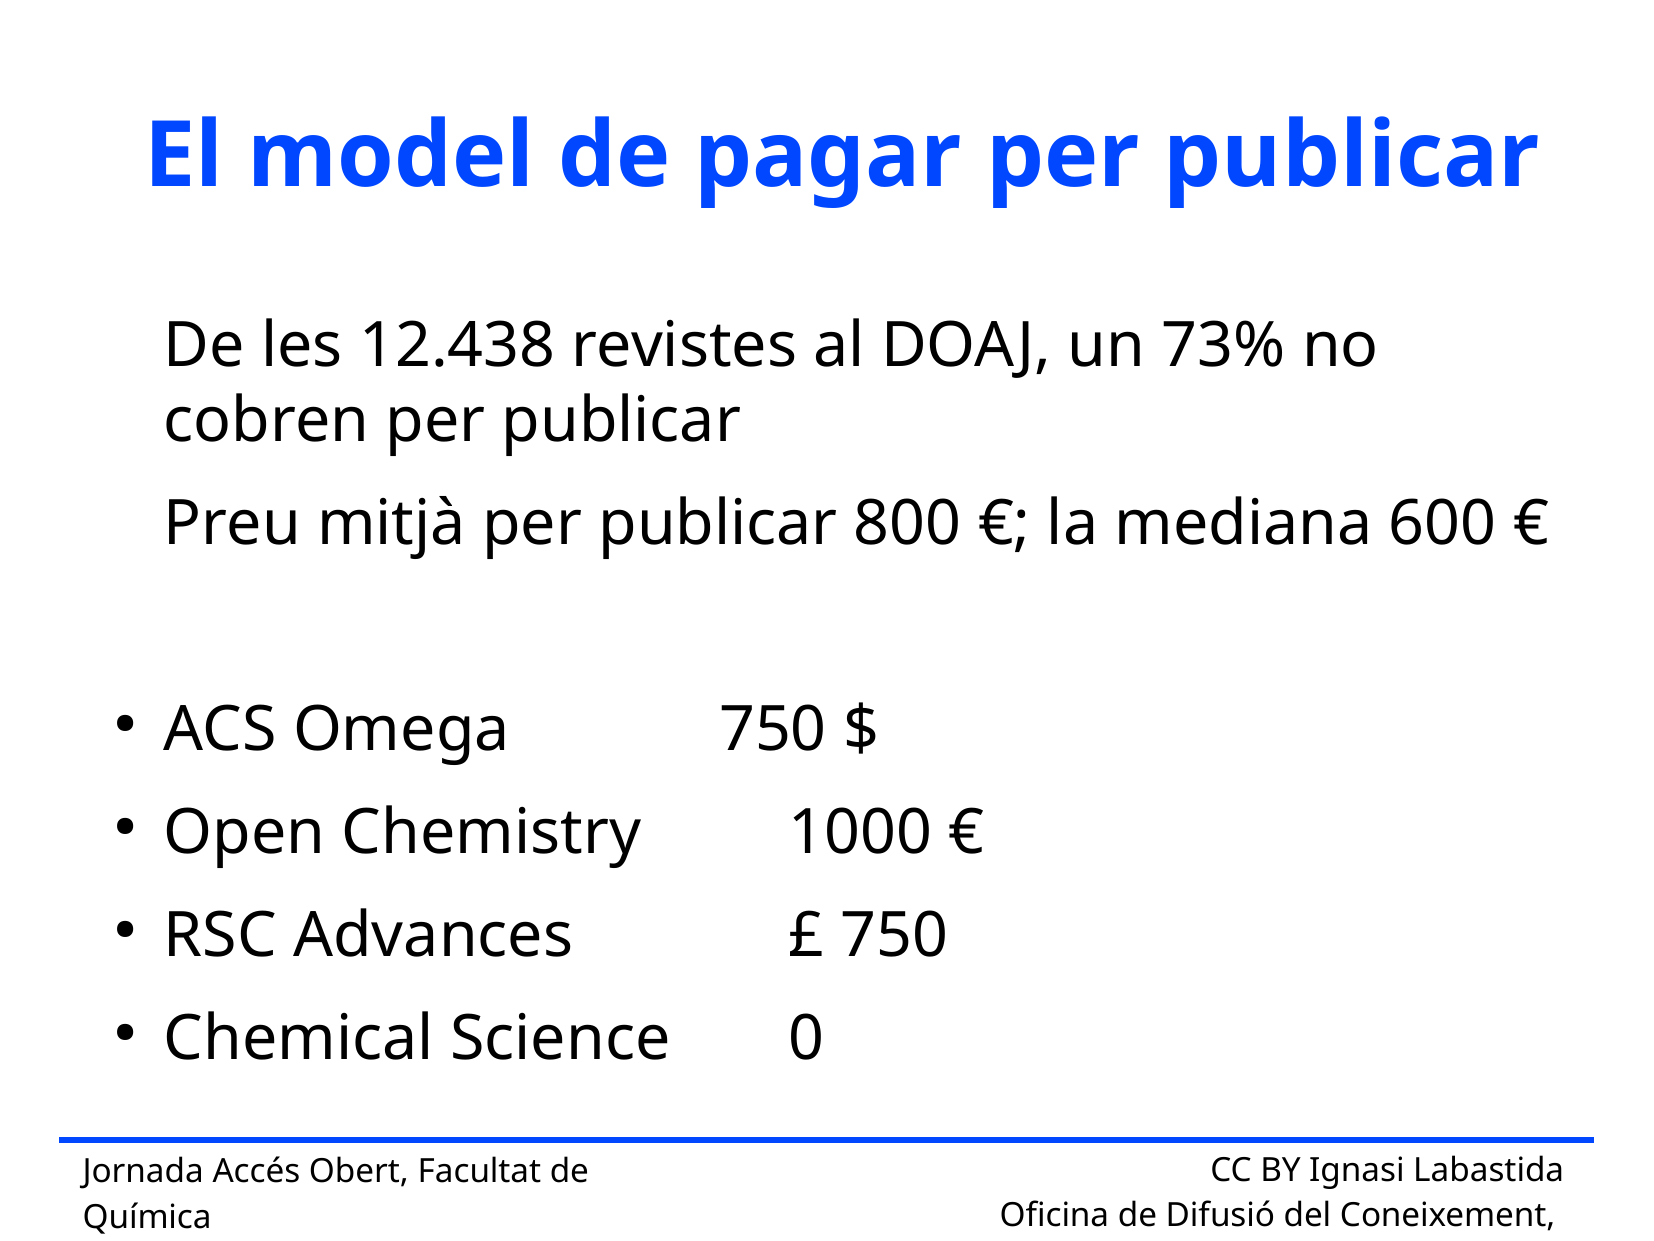

# El model de pagar per publicar
De les 12.438 revistes al DOAJ, un 73% no cobren per publicar
Preu mitjà per publicar 800 €; la mediana 600 €
ACS Omega 			750 $
Open Chemistry 		1000 €
RSC Advances 			£ 750
Chemical Science 		0